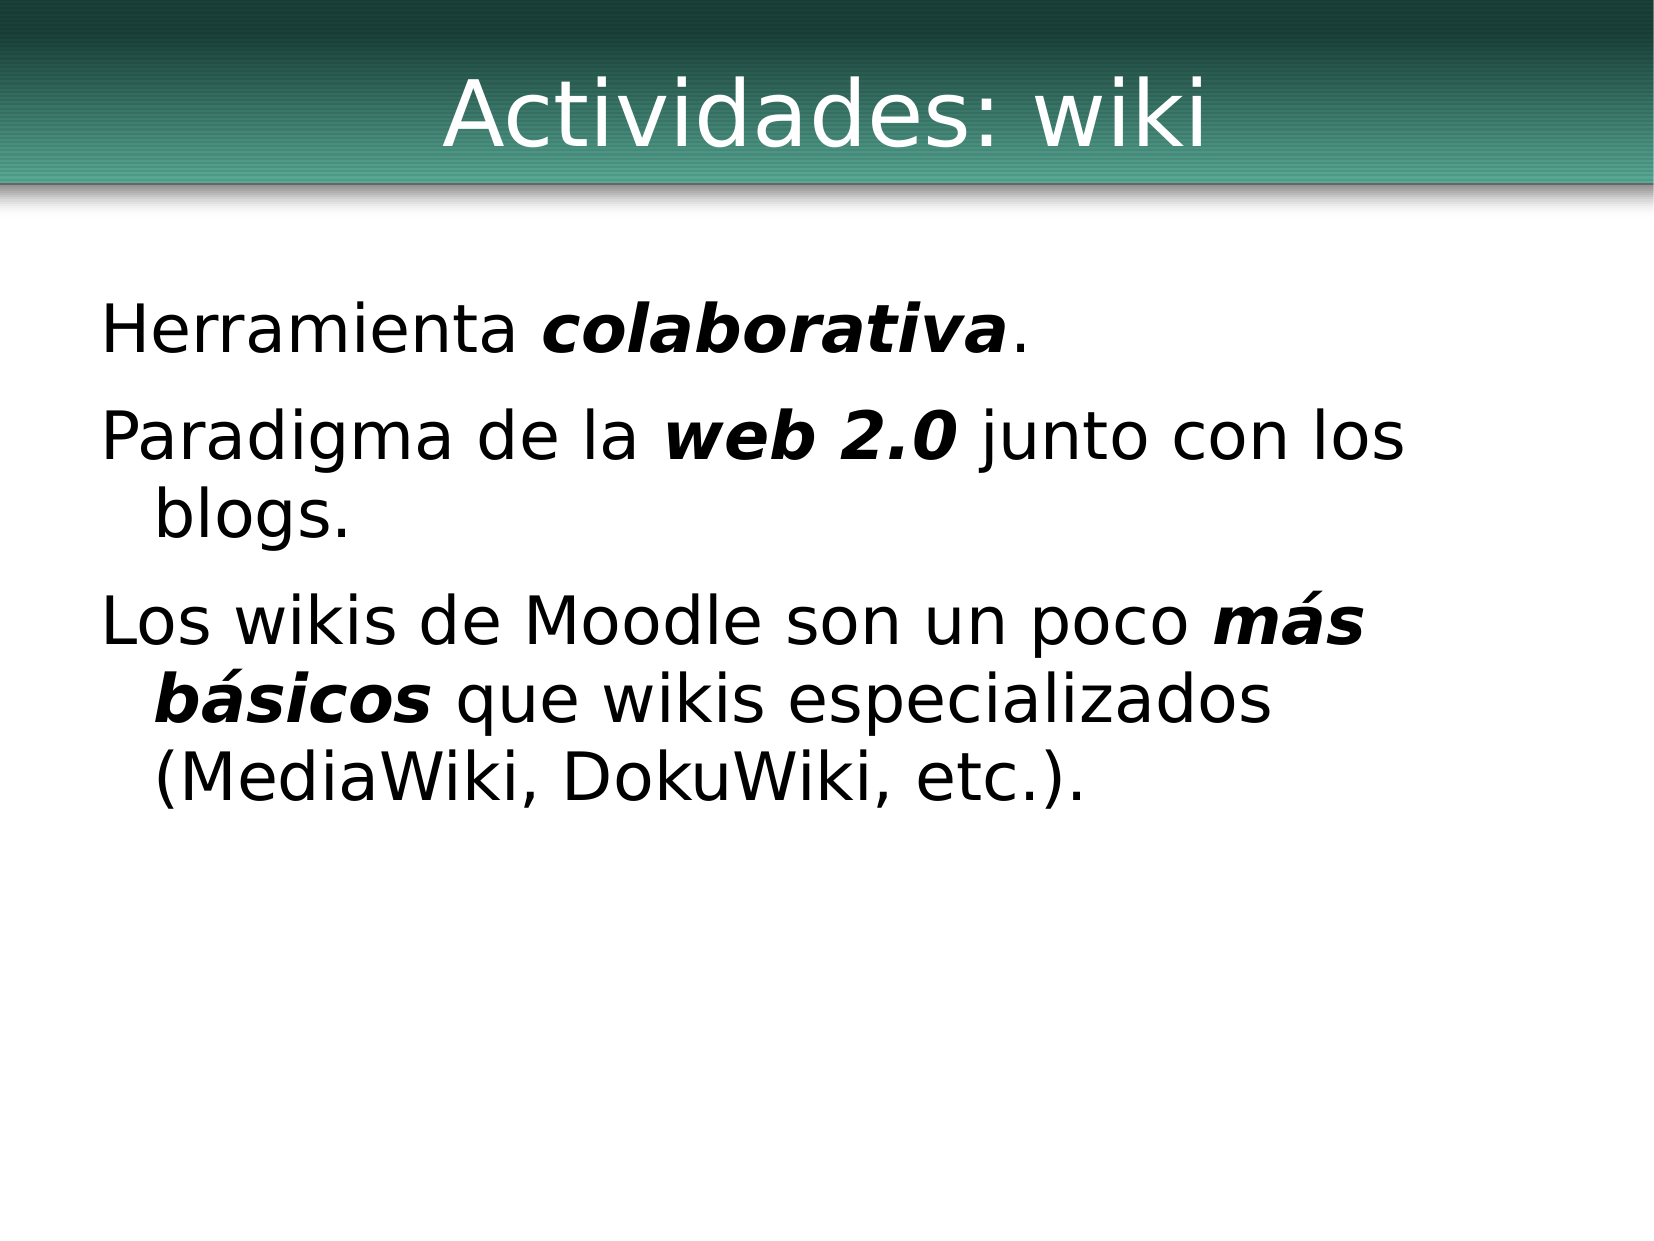

# Actividades: wiki
Herramienta colaborativa.
Paradigma de la web 2.0 junto con los blogs.
Los wikis de Moodle son un poco más básicos que wikis especializados (MediaWiki, DokuWiki, etc.).